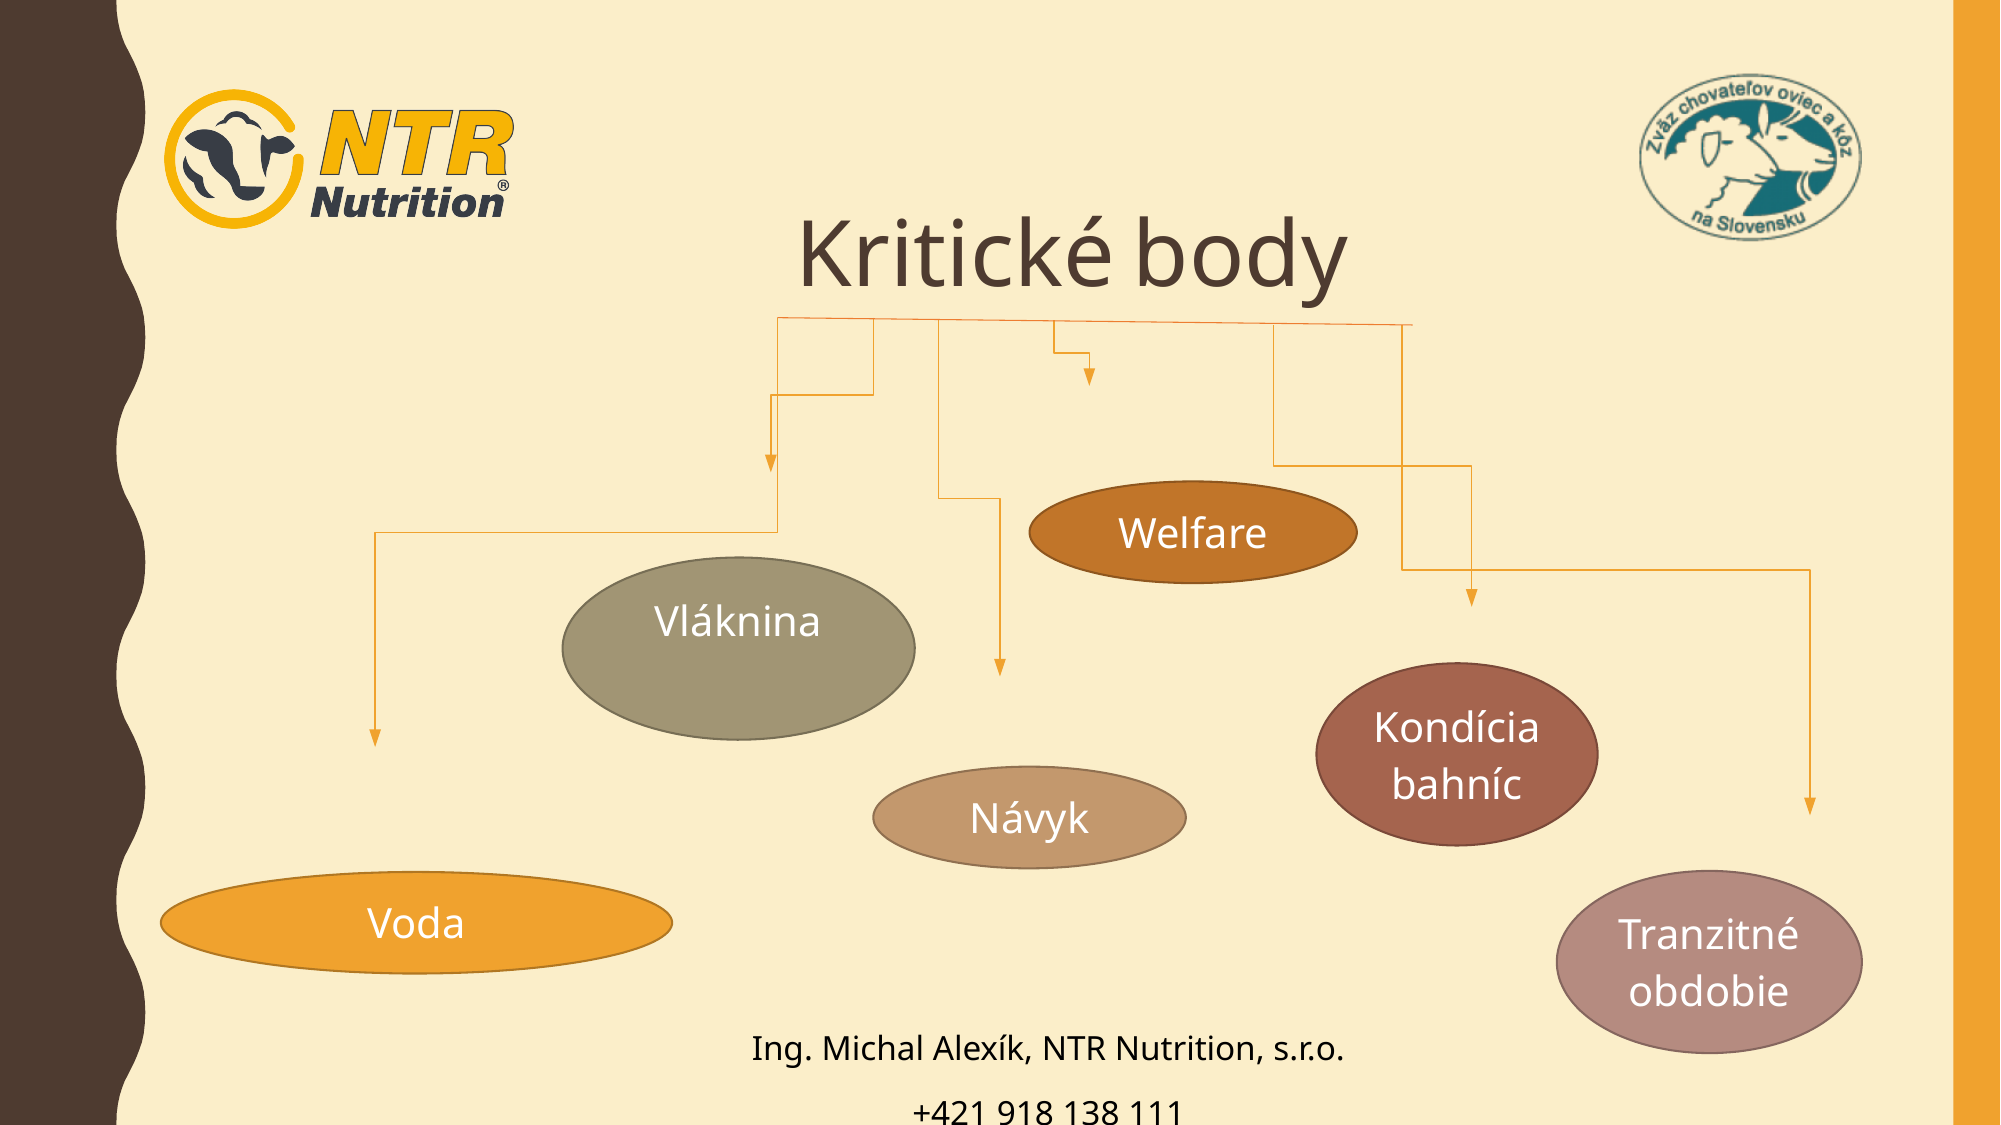

# Kritické body
Welfare
Vláknina
Kondícia bahníc
Návyk
Tranzitné obdobie
Voda
Ing. Michal Alexík, NTR Nutrition, s.r.o.
+421 918 138 111